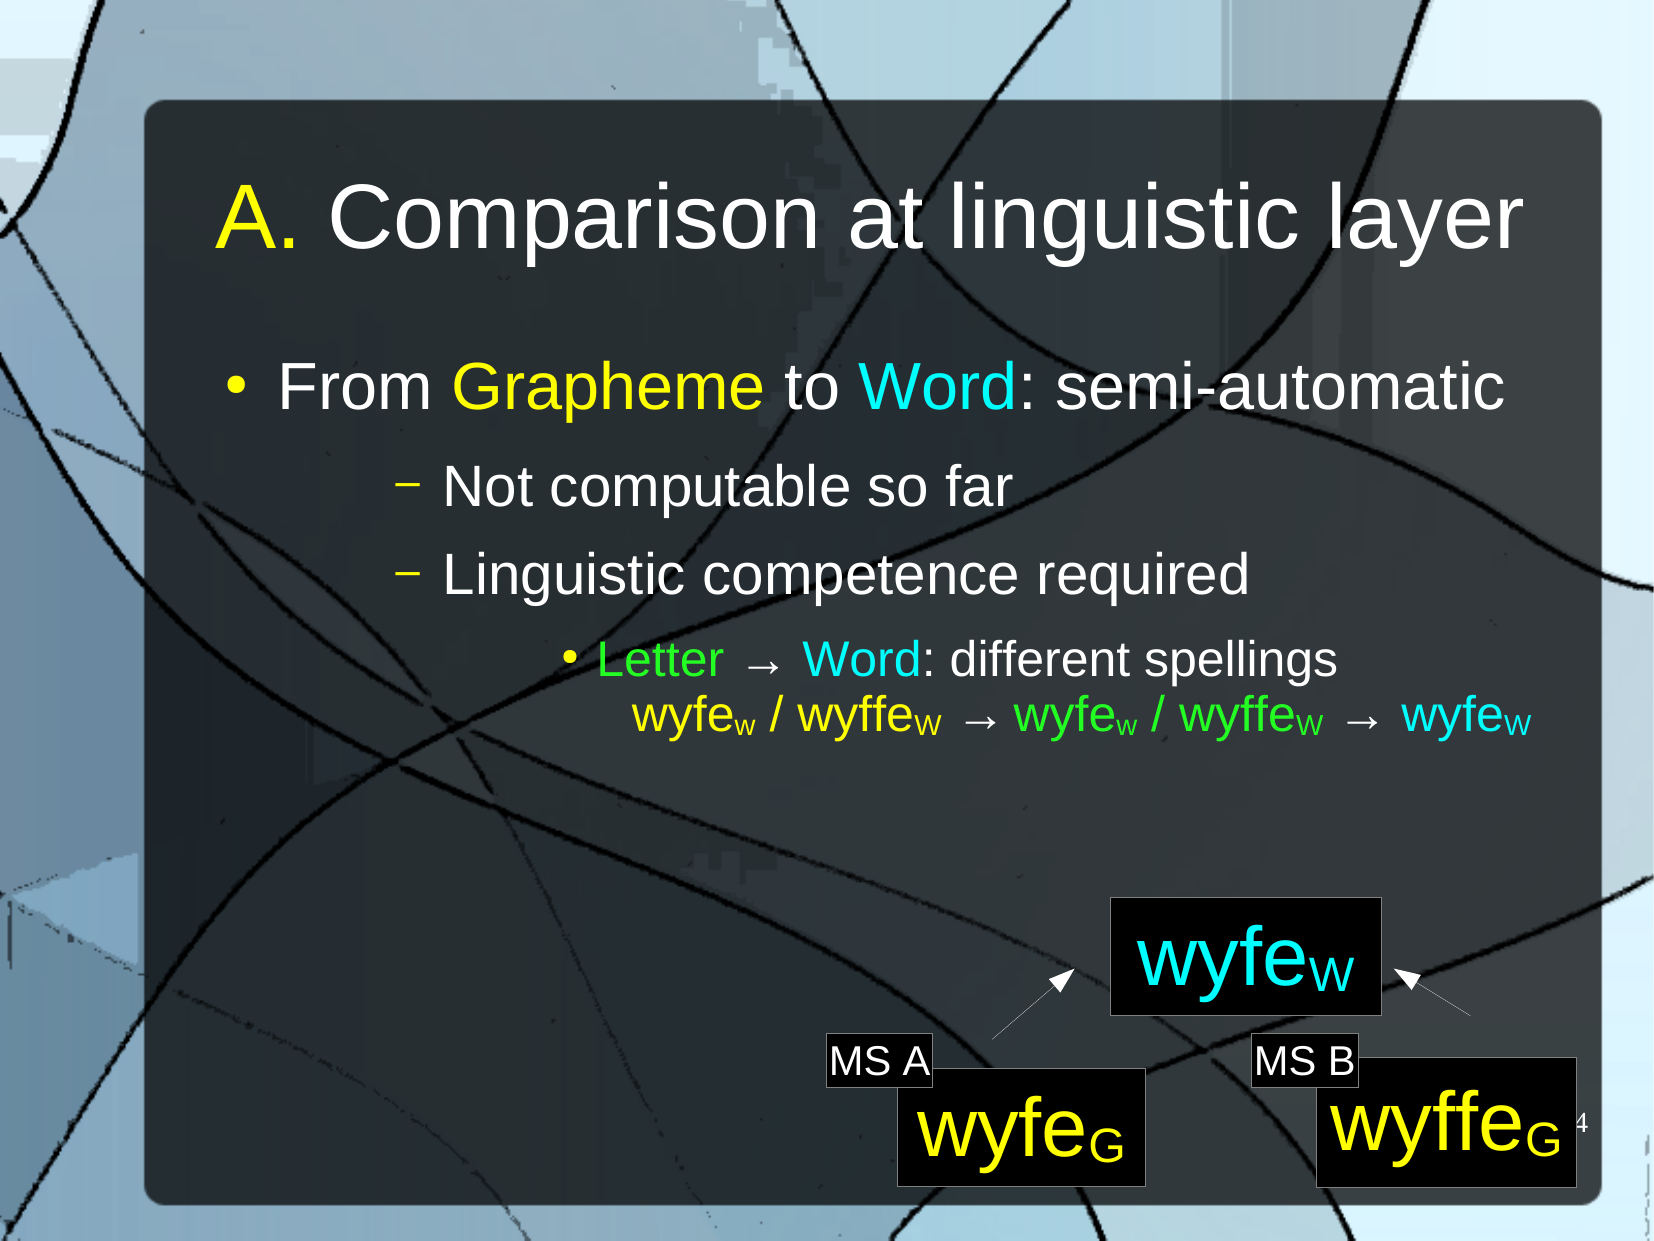

# A. Comparison at linguistic layer
From Grapheme to Word: semi-automatic
Not computable so far
Linguistic competence required
Letter → Word: different spellings
wyfew / wyffeW → wyfew / wyffeW → wyfeW
wyfeW
MS A
MS B
wyffeG
wyfeG
34